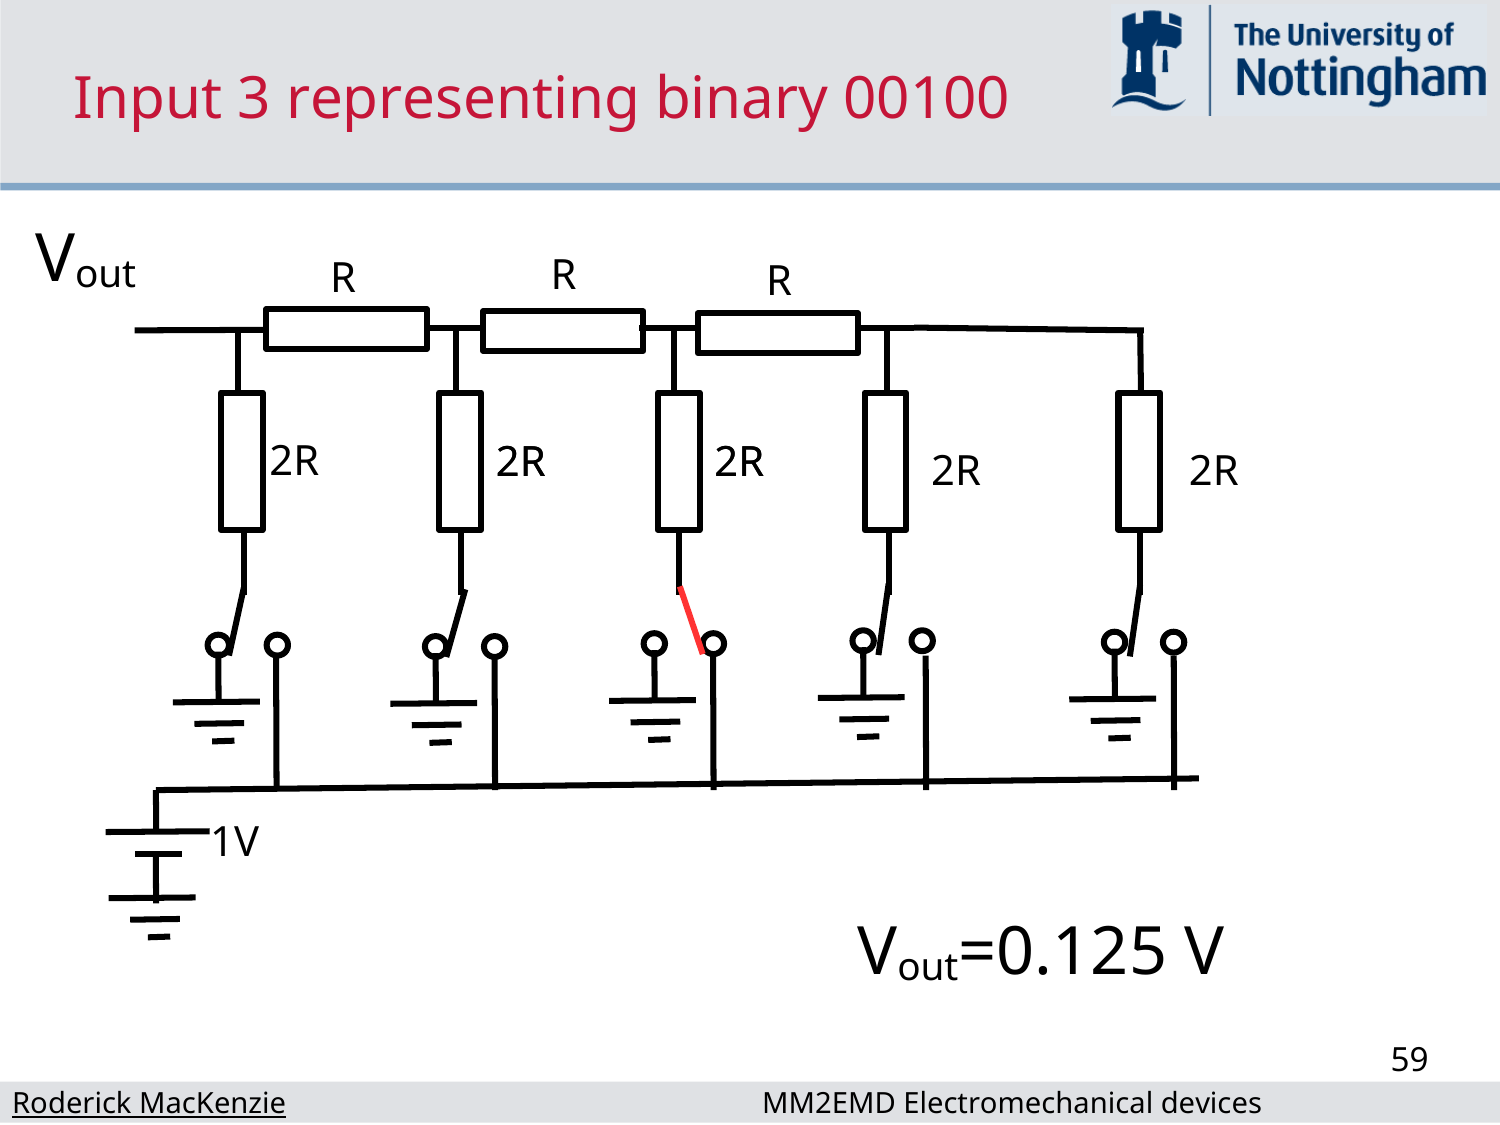

# Input 3 representing binary 00100
Vout
R
R
R
2R
2R
2R
2R
2R
2R
2R
1V
Vout=0.125 V